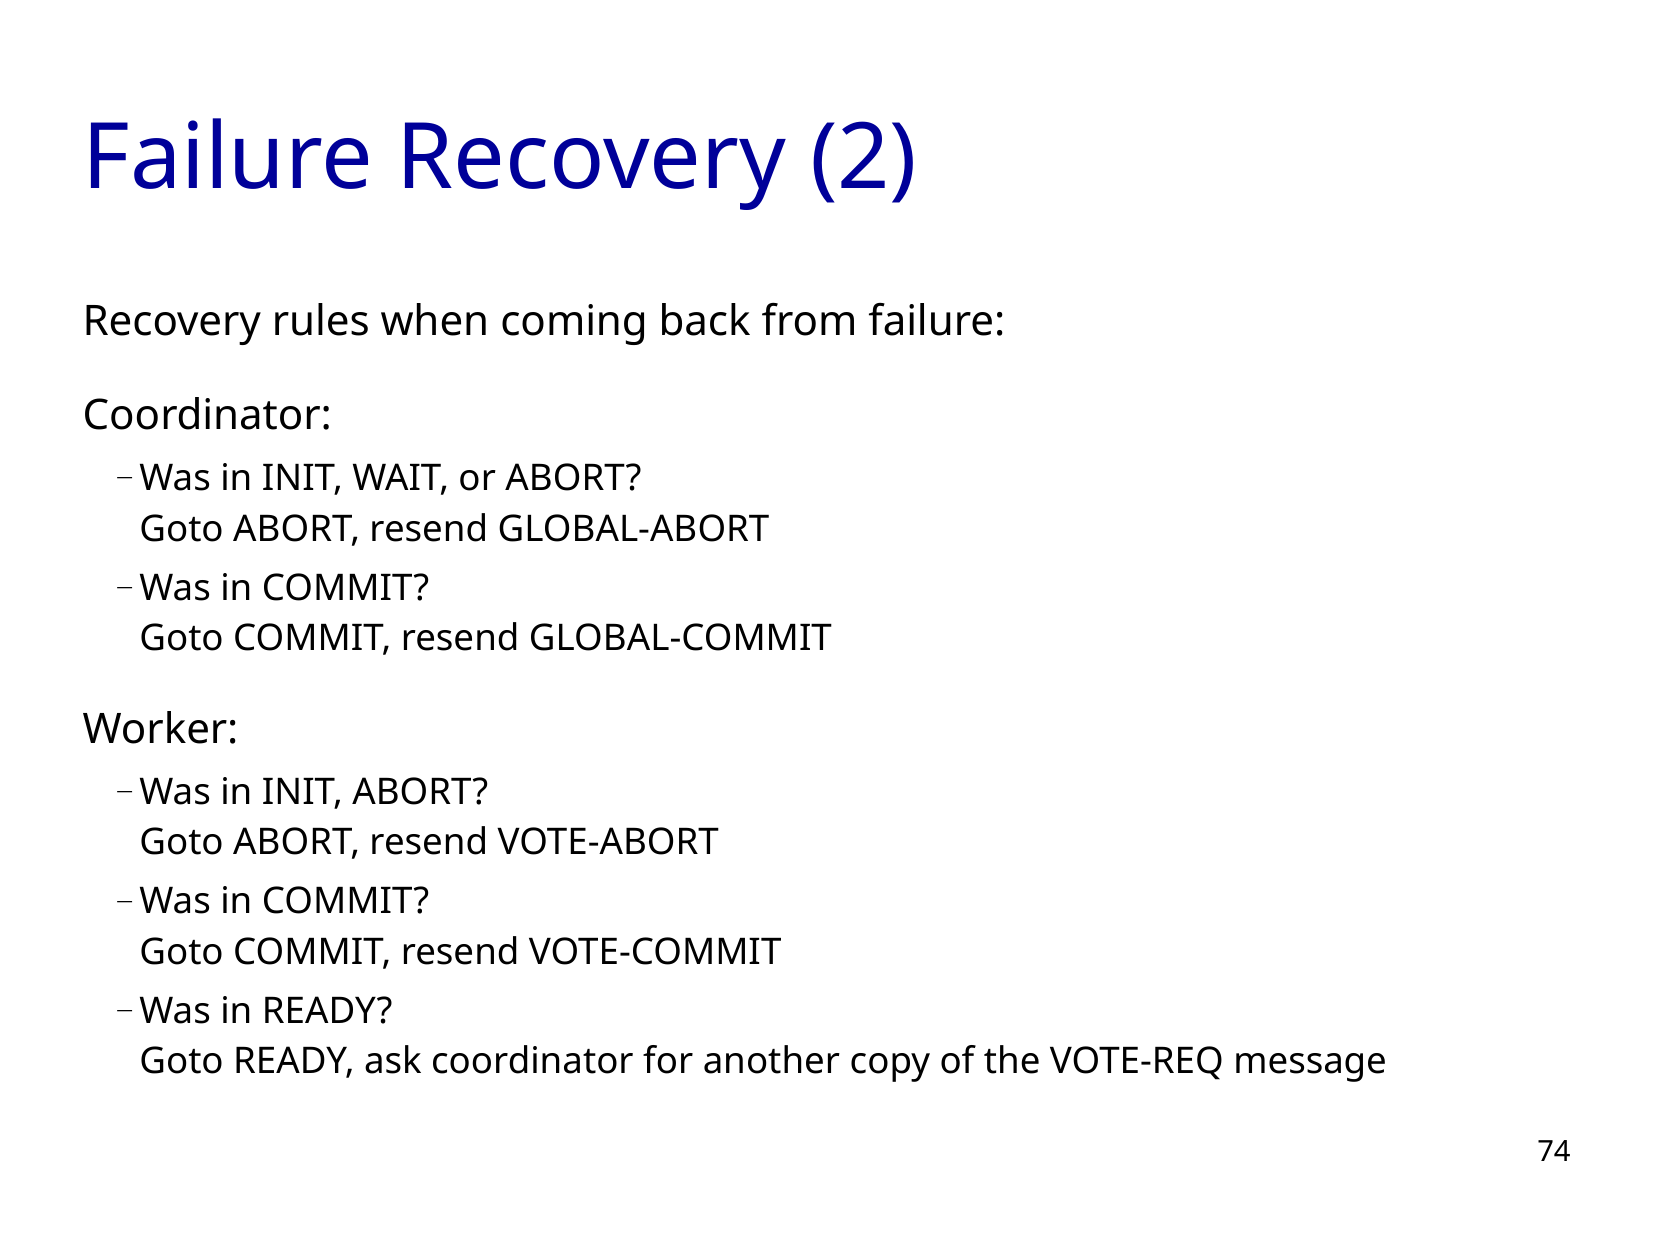

# Failure Recovery (2)
Recovery rules when coming back from failure:
Coordinator:
Was in INIT, WAIT, or ABORT?
Goto ABORT, resend GLOBAL-ABORT
Was in COMMIT?
Goto COMMIT, resend GLOBAL-COMMIT
Worker:
Was in INIT, ABORT?
Goto ABORT, resend VOTE-ABORT
Was in COMMIT?
Goto COMMIT, resend VOTE-COMMIT
Was in READY?
Goto READY, ask coordinator for another copy of the VOTE-REQ message
74